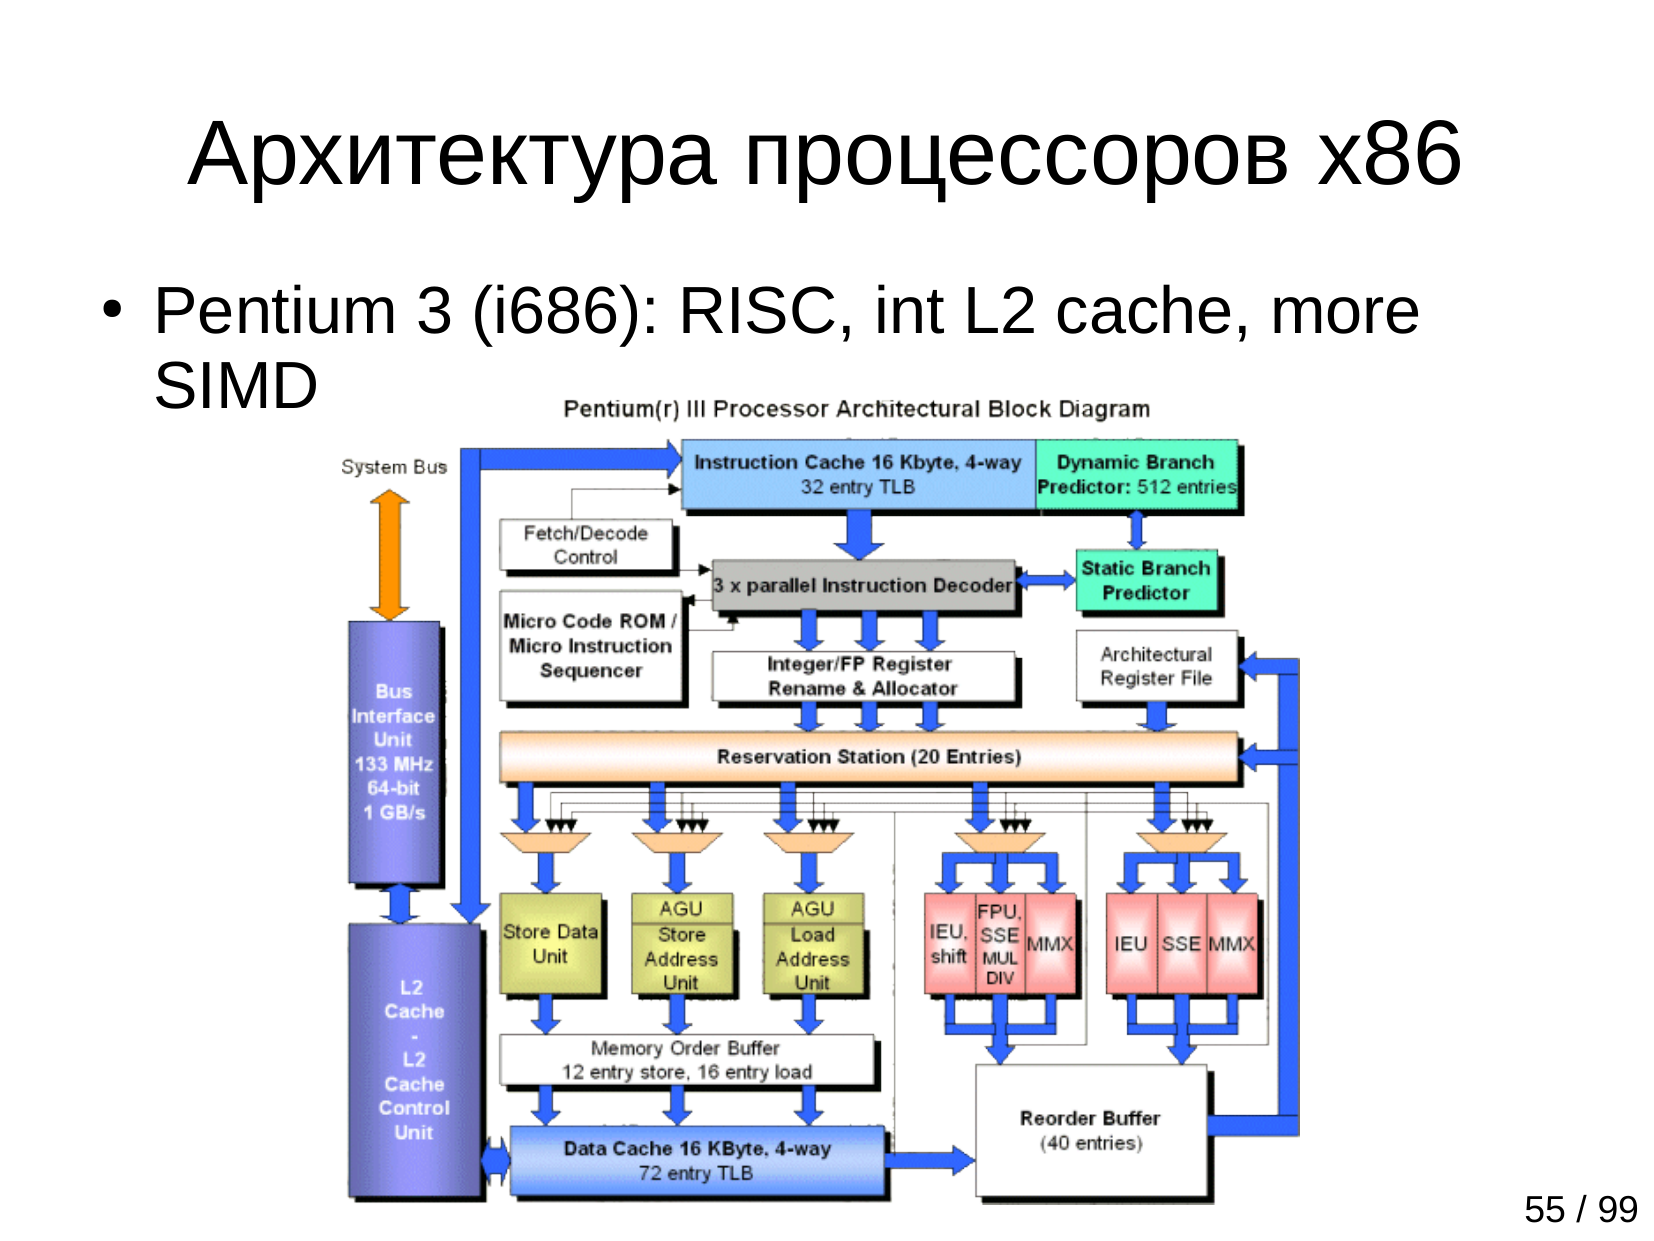

# Архитектура процессоров x86
Pentium 3 (i686): RISC, int L2 cache, more SIMD